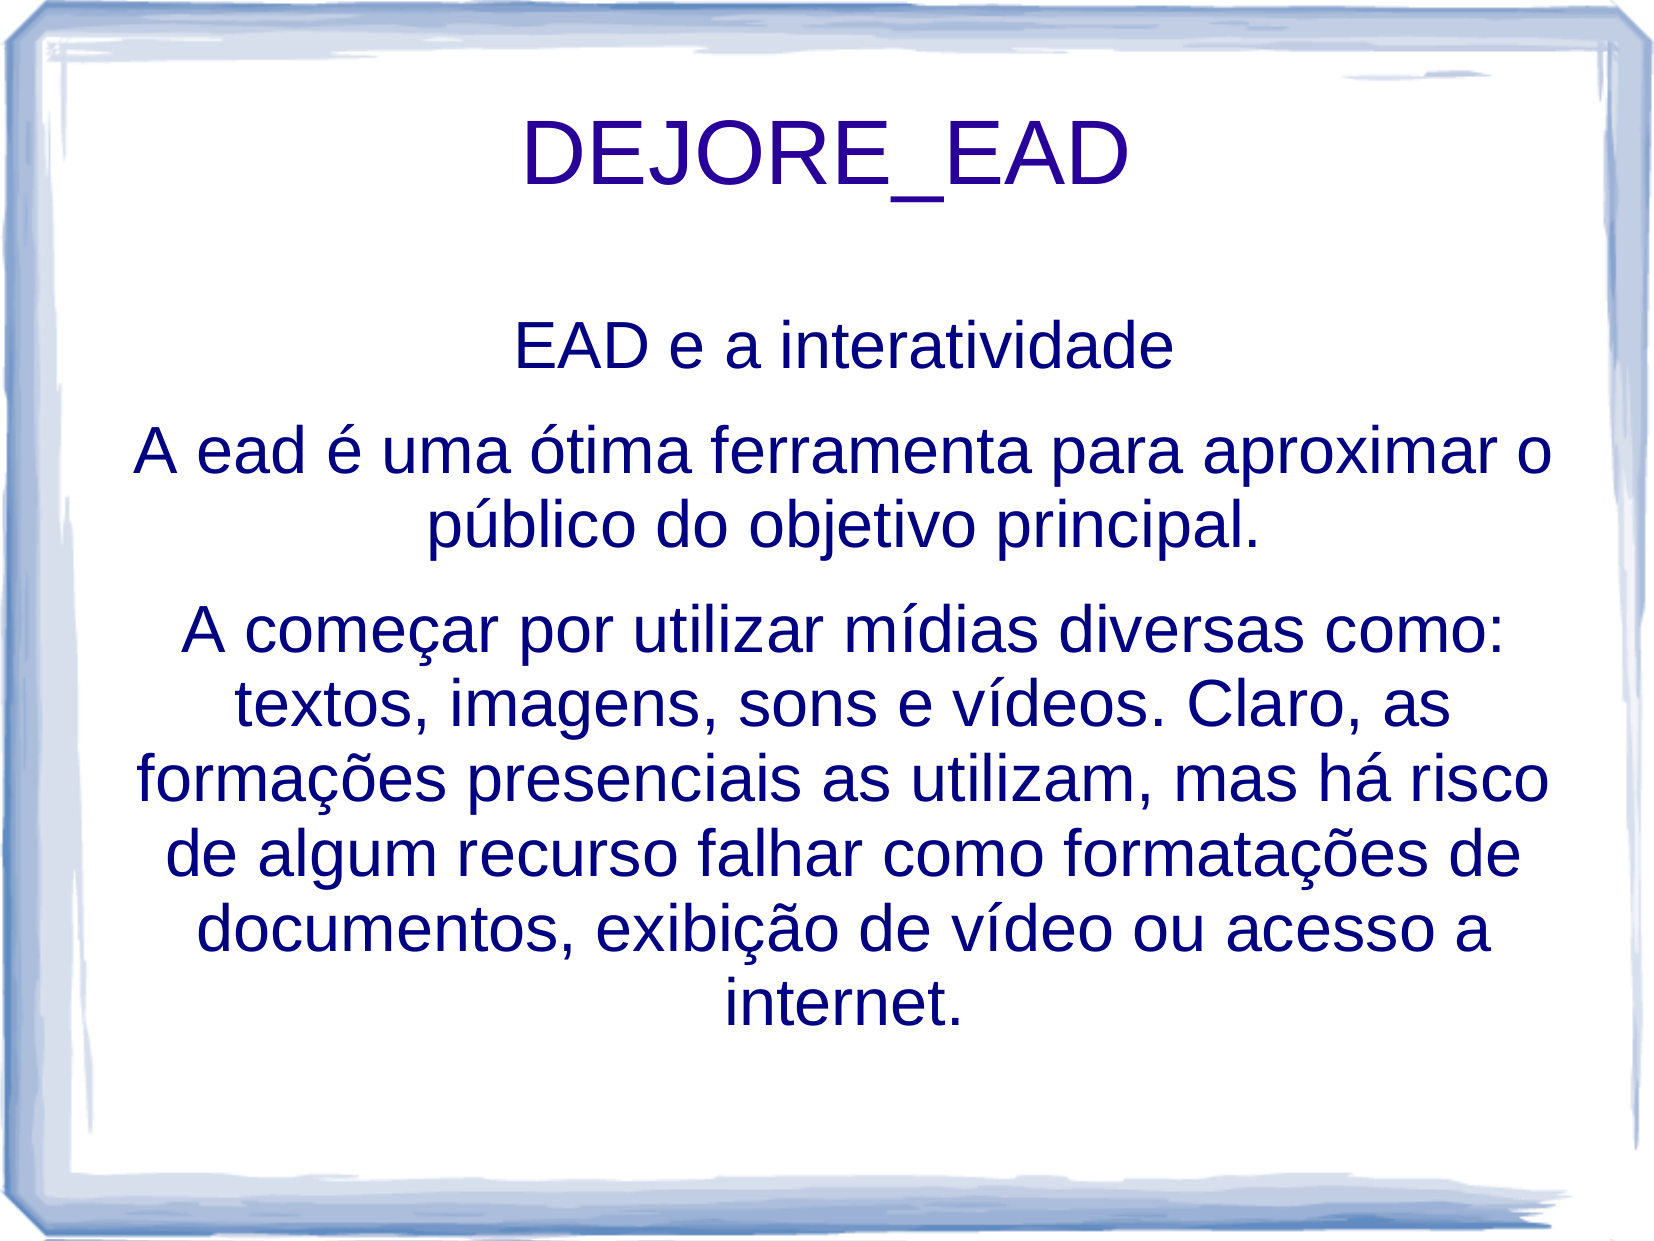

# DEJORE_EAD
EAD e a interatividade
A ead é uma ótima ferramenta para aproximar o público do objetivo principal.
A começar por utilizar mídias diversas como: textos, imagens, sons e vídeos. Claro, as formações presenciais as utilizam, mas há risco de algum recurso falhar como formatações de documentos, exibição de vídeo ou acesso a internet.